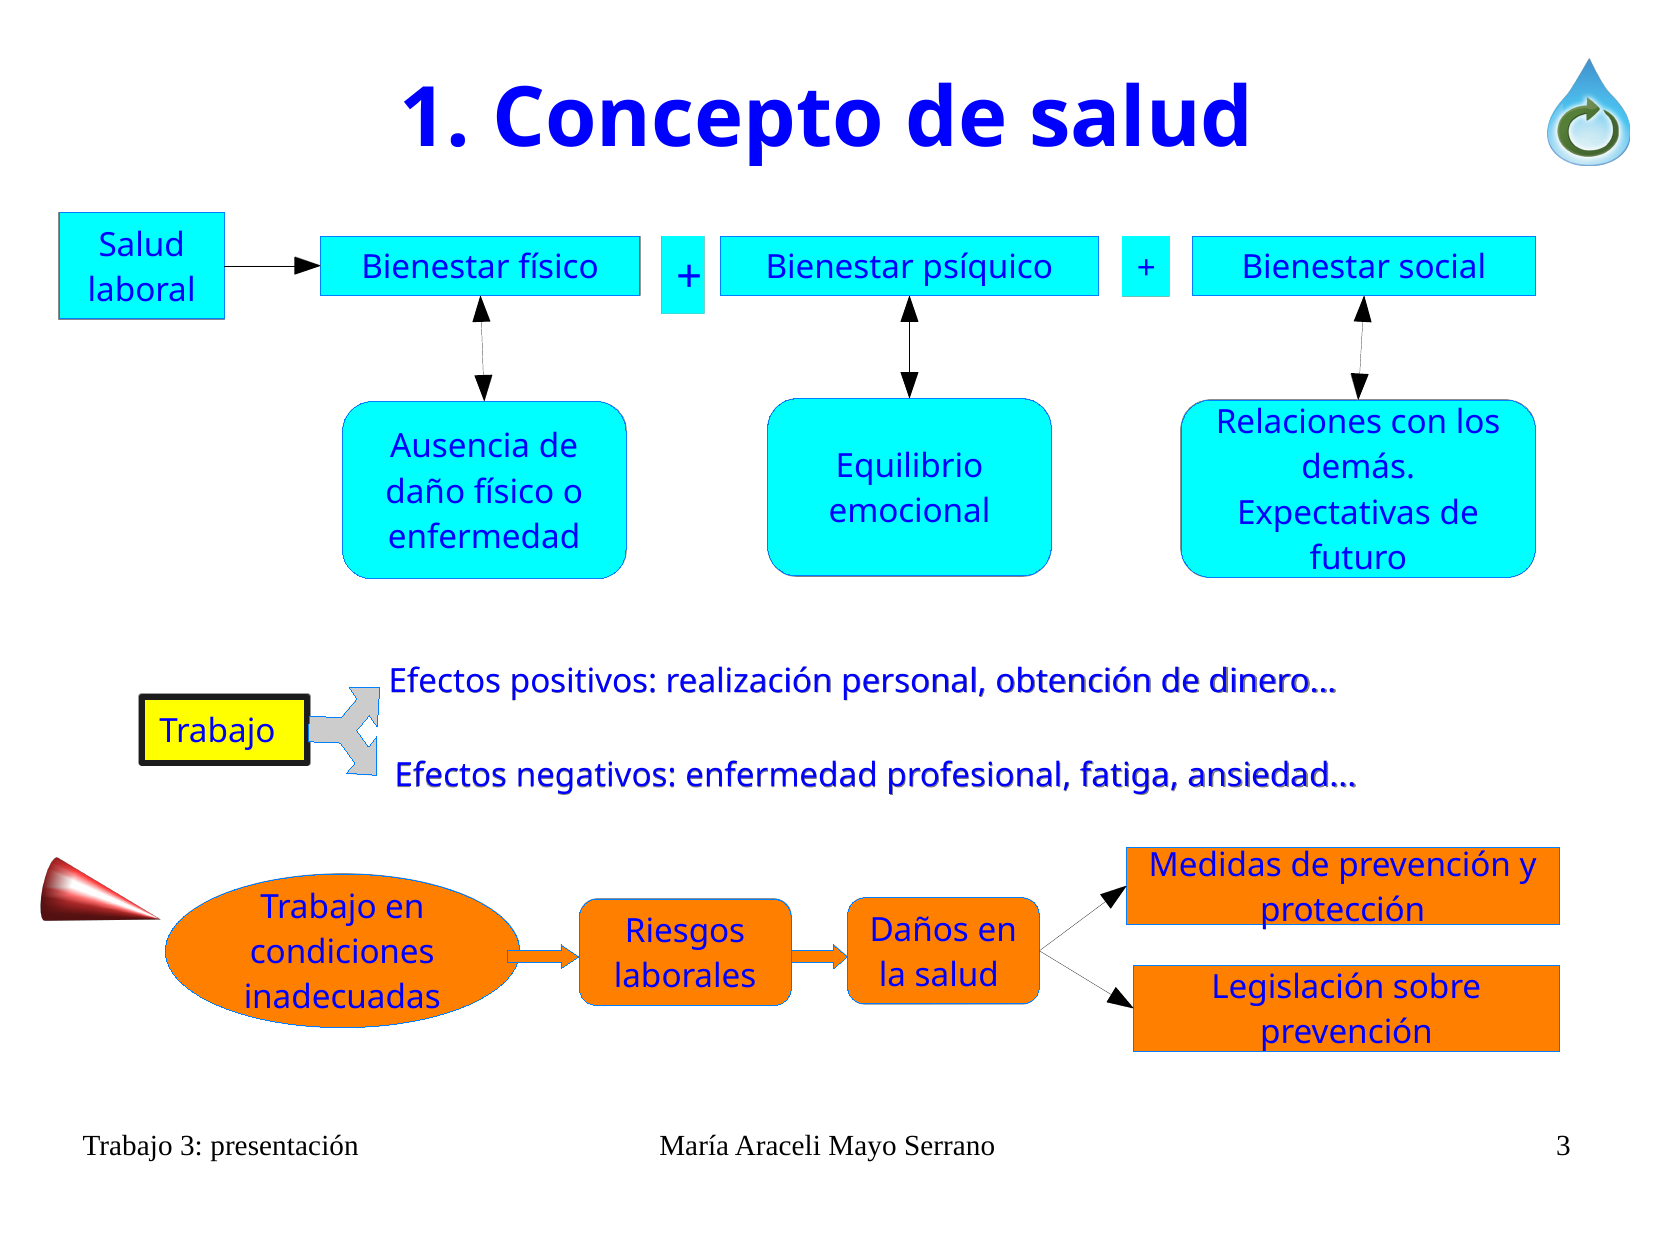

1. Concepto de salud
Salud laboral
Bienestar físico
+
Bienestar psíquico
+
Bienestar social
Equilibrio emocional
Relaciones con los demás.
Expectativas de futuro
Ausencia de daño físico o enfermedad
Efectos positivos: realización personal, obtención de dinero...
Trabajo
Efectos negativos: enfermedad profesional, fatiga, ansiedad...
Medidas de prevención y protección
Trabajo en condiciones inadecuadas
Daños en la salud
Riesgos laborales
Legislación sobre prevención
Trabajo 3: presentación
María Araceli Mayo Serrano
3